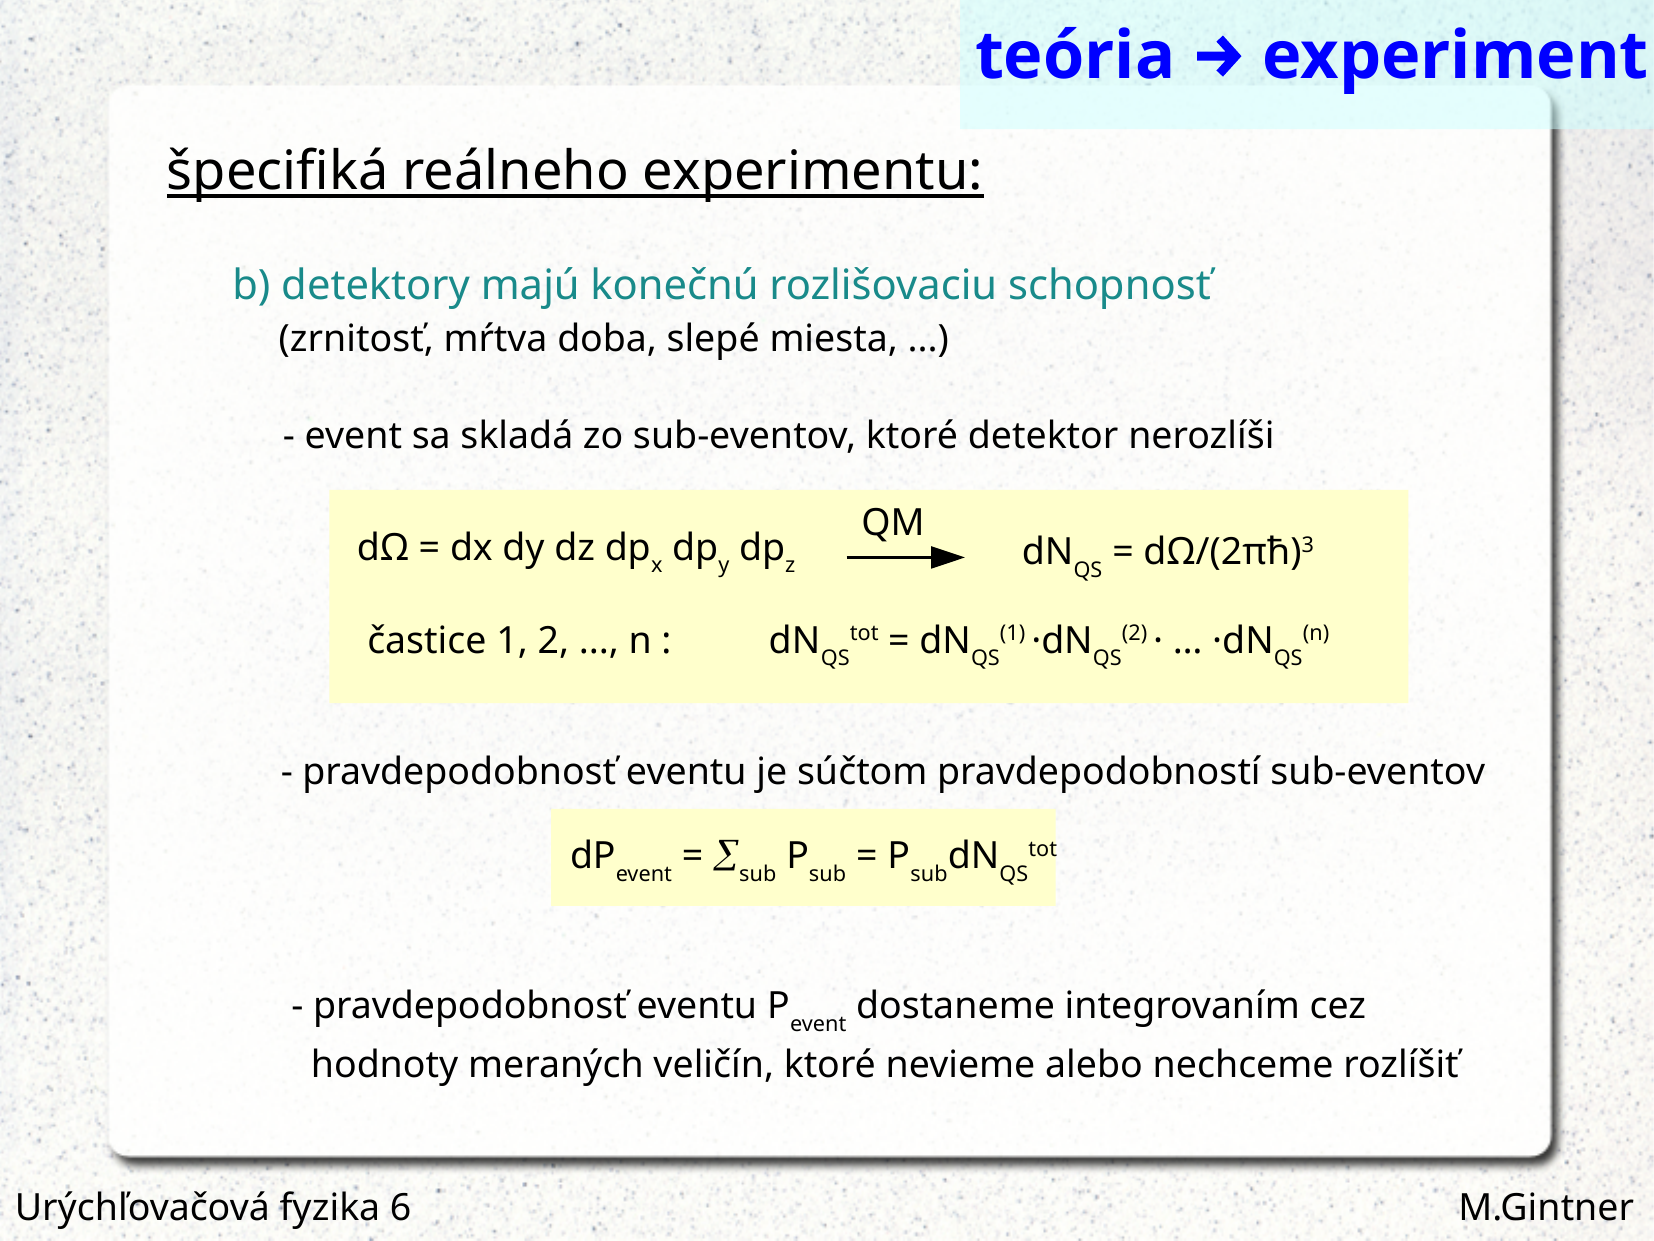

teória → experiment
špecifiká reálneho experimentu:
b) detektory majú konečnú rozlišovaciu schopnosť
(zrnitosť, mŕtva doba, slepé miesta, ...)
- event sa skladá zo sub-eventov, ktoré detektor nerozlíši
QM
dΩ = dx dy dz dpx dpy dpz
dNQS = dΩ/(2πħ)3
častice 1, 2, ..., n : dNQStot = dNQS(1) ·dNQS(2) · … ·dNQS(n)
- pravdepodobnosť eventu je súčtom pravdepodobností sub-eventov
dPevent = sub Psub = PsubdNQStot
- pravdepodobnosť eventu Pevent dostaneme integrovaním cez
 hodnoty meraných veličín, ktoré nevieme alebo nechceme rozlíšiť
Urýchľovačová fyzika 6
M.Gintner